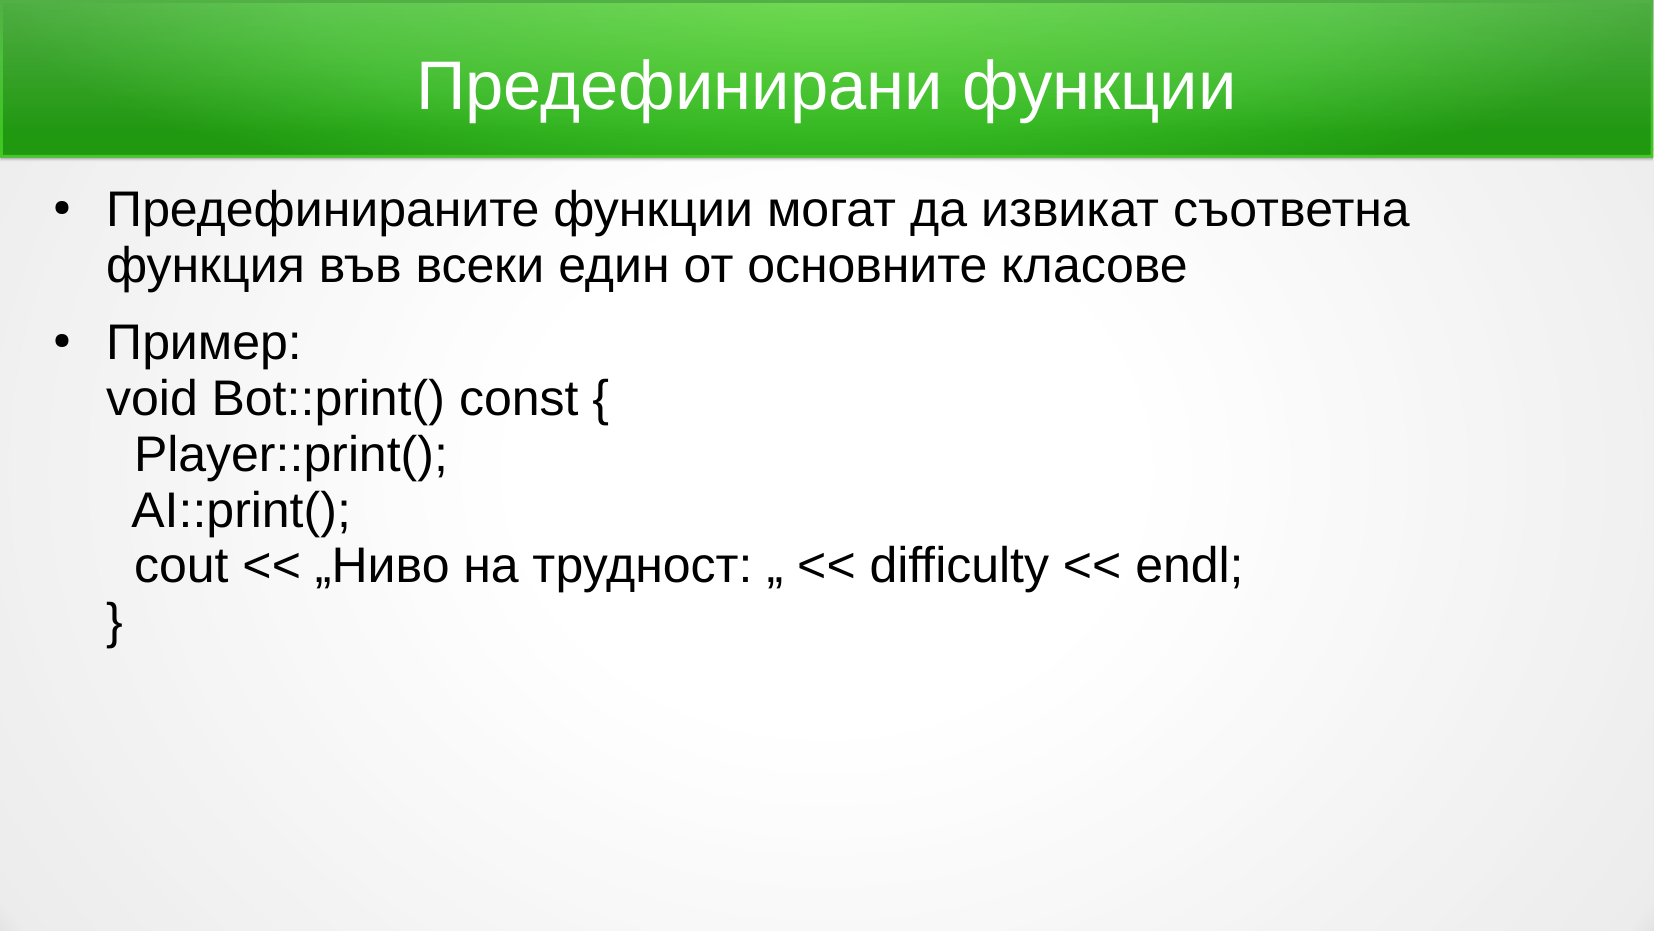

# Предефинирани функции
Предефинираните функции могат да извикат съответна функция във всеки един от основните класове
Пример:
void Bot::print() const {
 Player::print();
 AI::print();
 cout << „Ниво на трудност: „ << difficulty << endl;
}